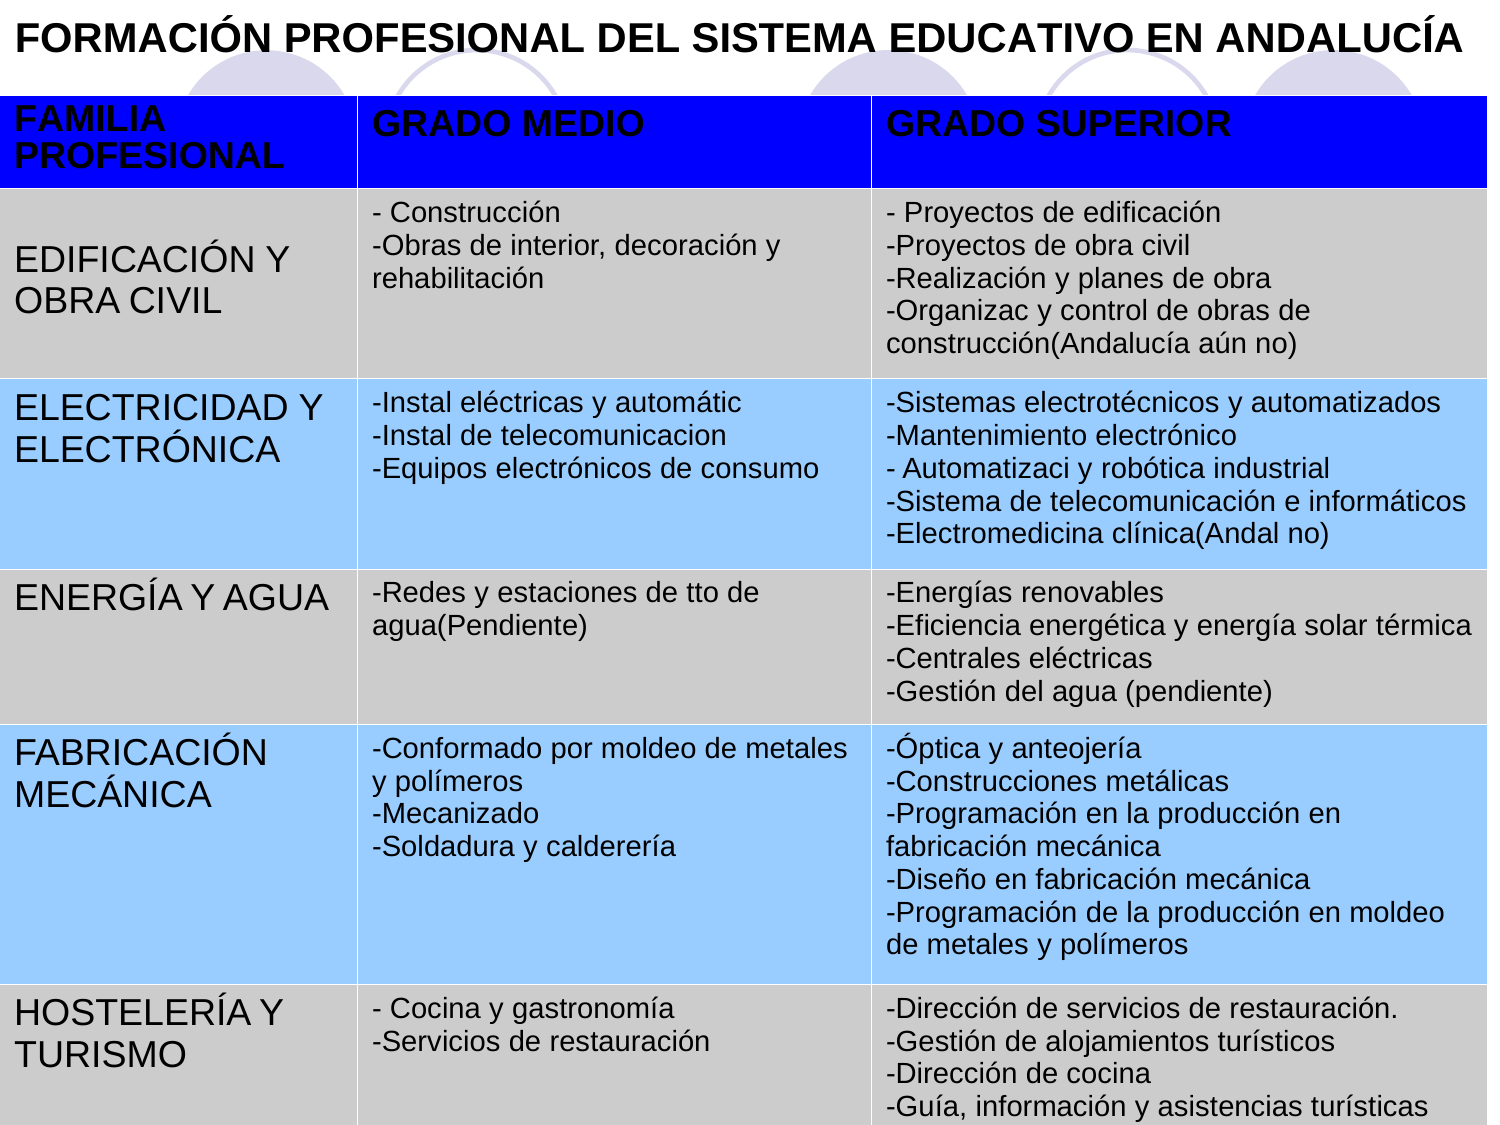

# FORMACIÓN PROFESIONAL DEL SISTEMA EDUCATIVO EN ANDALUCÍA
| FAMILIA PROFESIONAL | GRADO MEDIO | GRADO SUPERIOR |
| --- | --- | --- |
| EDIFICACIÓN Y OBRA CIVIL | - Construcción -Obras de interior, decoración y rehabilitación | - Proyectos de edificación -Proyectos de obra civil -Realización y planes de obra -Organizac y control de obras de construcción(Andalucía aún no) |
| ELECTRICIDAD Y ELECTRÓNICA | -Instal eléctricas y automátic -Instal de telecomunicacion -Equipos electrónicos de consumo | -Sistemas electrotécnicos y automatizados -Mantenimiento electrónico - Automatizaci y robótica industrial -Sistema de telecomunicación e informáticos -Electromedicina clínica(Andal no) |
| ENERGÍA Y AGUA | -Redes y estaciones de tto de agua(Pendiente) | -Energías renovables -Eficiencia energética y energía solar térmica -Centrales eléctricas -Gestión del agua (pendiente) |
| FABRICACIÓN MECÁNICA | -Conformado por moldeo de metales y polímeros -Mecanizado -Soldadura y calderería | -Óptica y anteojería -Construcciones metálicas -Programación en la producción en fabricación mecánica -Diseño en fabricación mecánica -Programación de la producción en moldeo de metales y polímeros |
| HOSTELERÍA Y TURISMO | - Cocina y gastronomía -Servicios de restauración | -Dirección de servicios de restauración. -Gestión de alojamientos turísticos -Dirección de cocina -Guía, información y asistencias turísticas -Agencia de viajes y gestión de eventos |